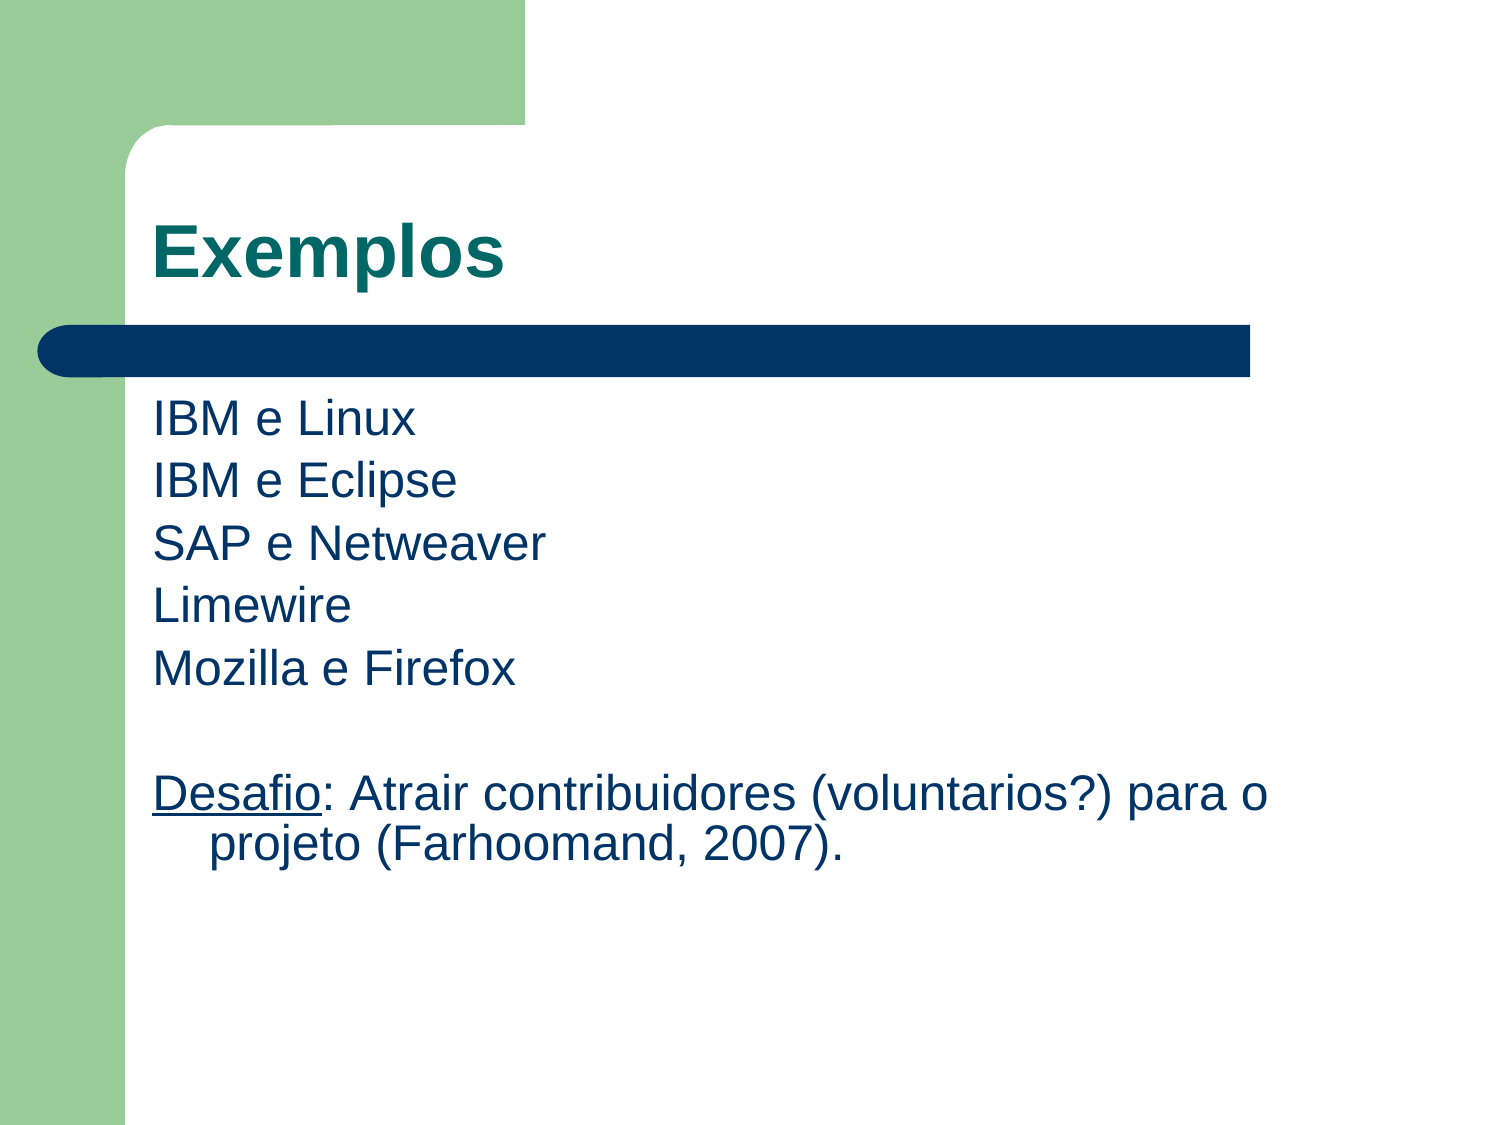

# Exemplos
IBM e Linux
IBM e Eclipse
SAP e Netweaver
Limewire
Mozilla e Firefox
Desafio: Atrair contribuidores (voluntarios?) para o projeto (Farhoomand, 2007).